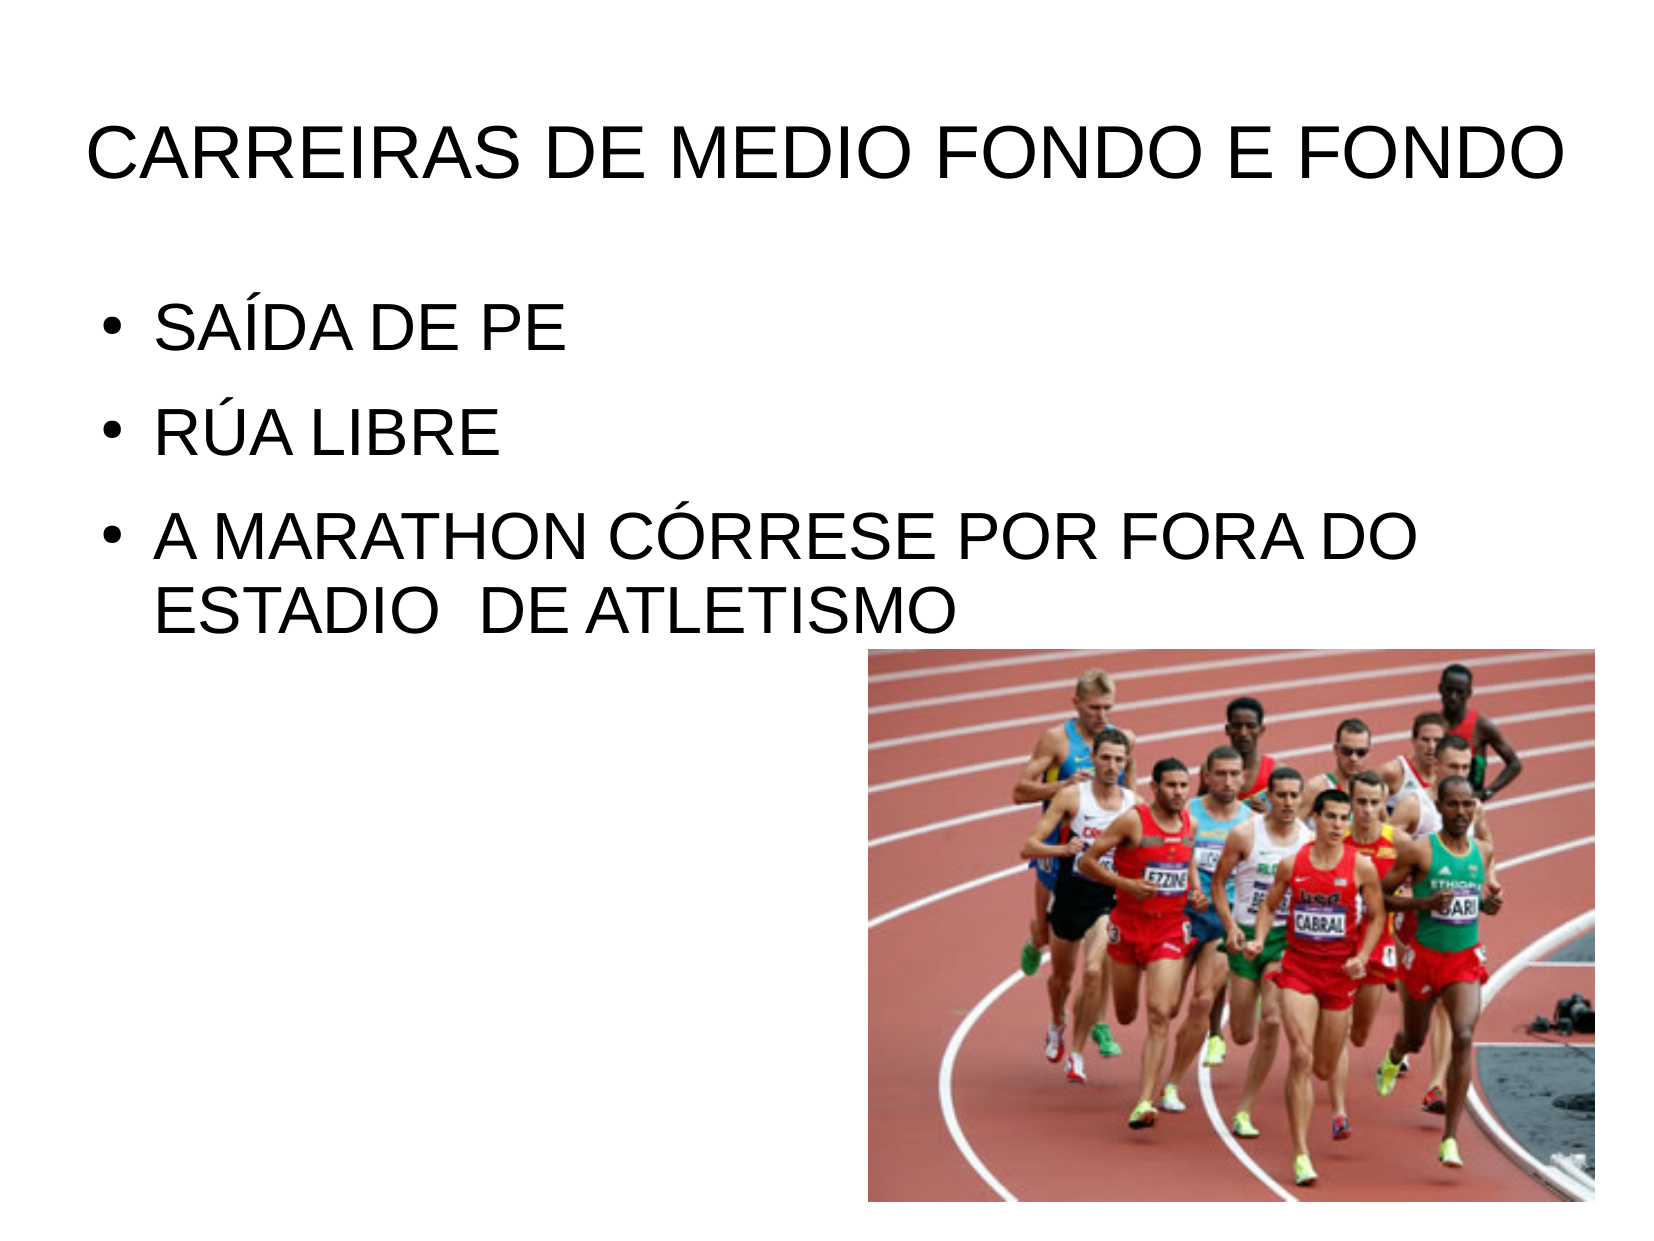

# CARREIRAS DE MEDIO FONDO E FONDO
SAÍDA DE PE
RÚA LIBRE
A MARATHON CÓRRESE POR FORA DO ESTADIO DE ATLETISMO